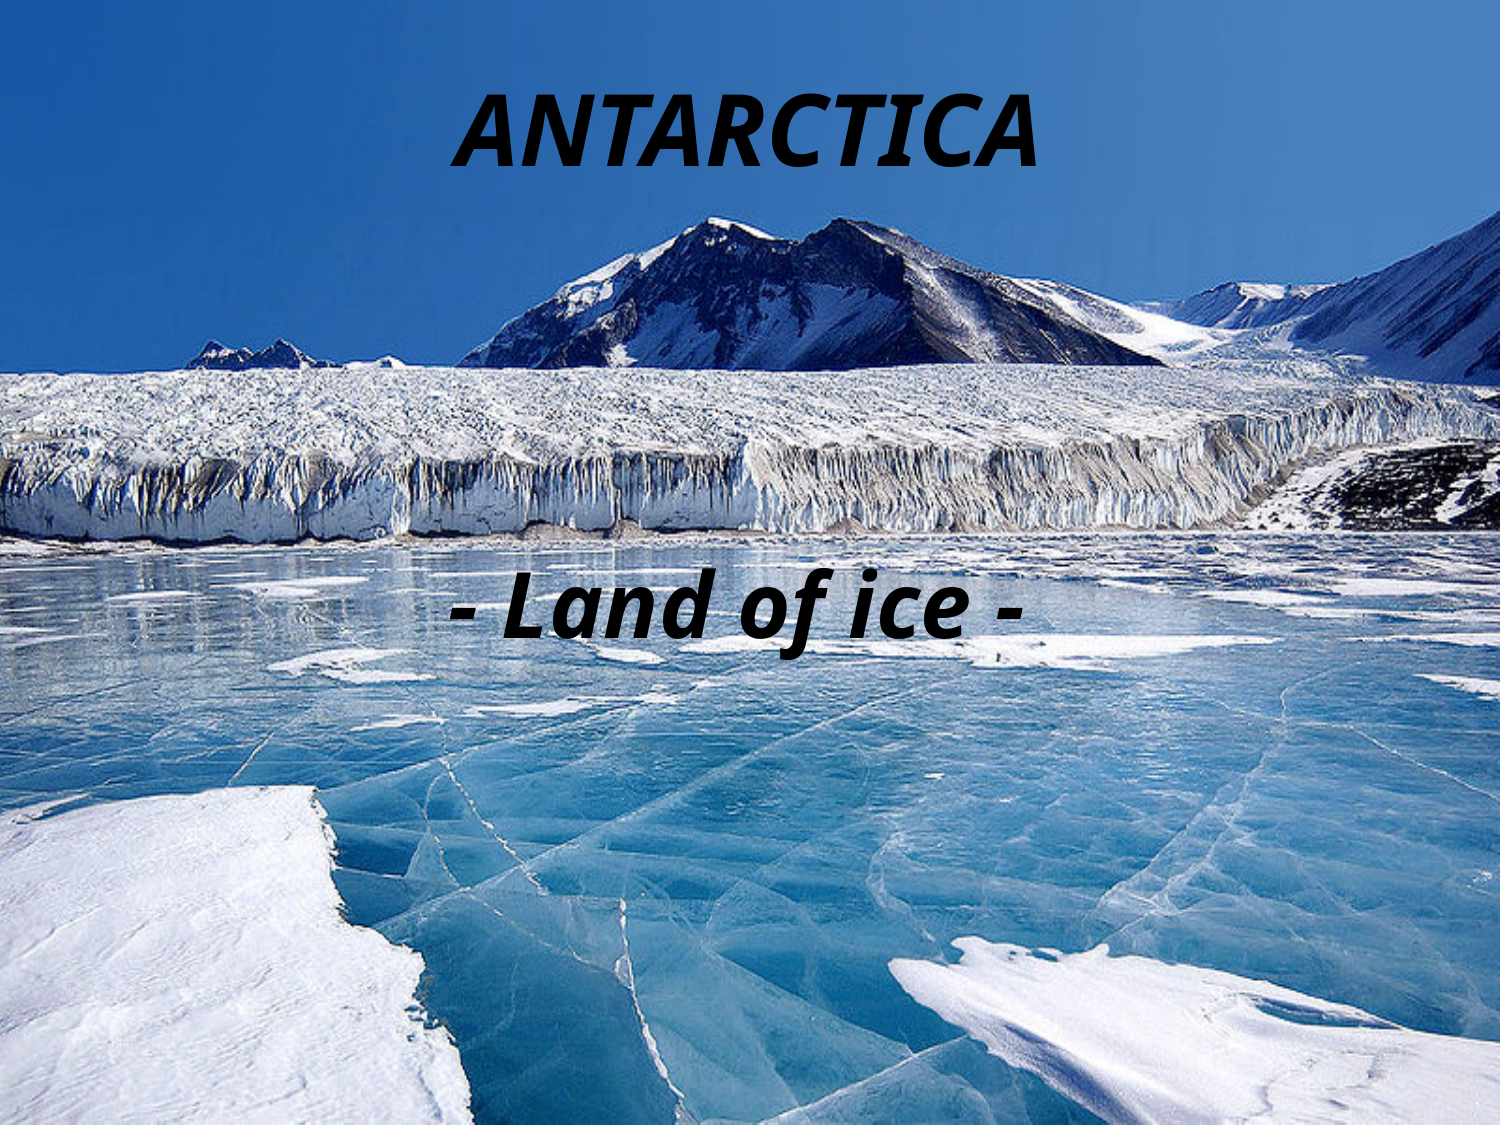

# ANTARCTICA - Land of ice -